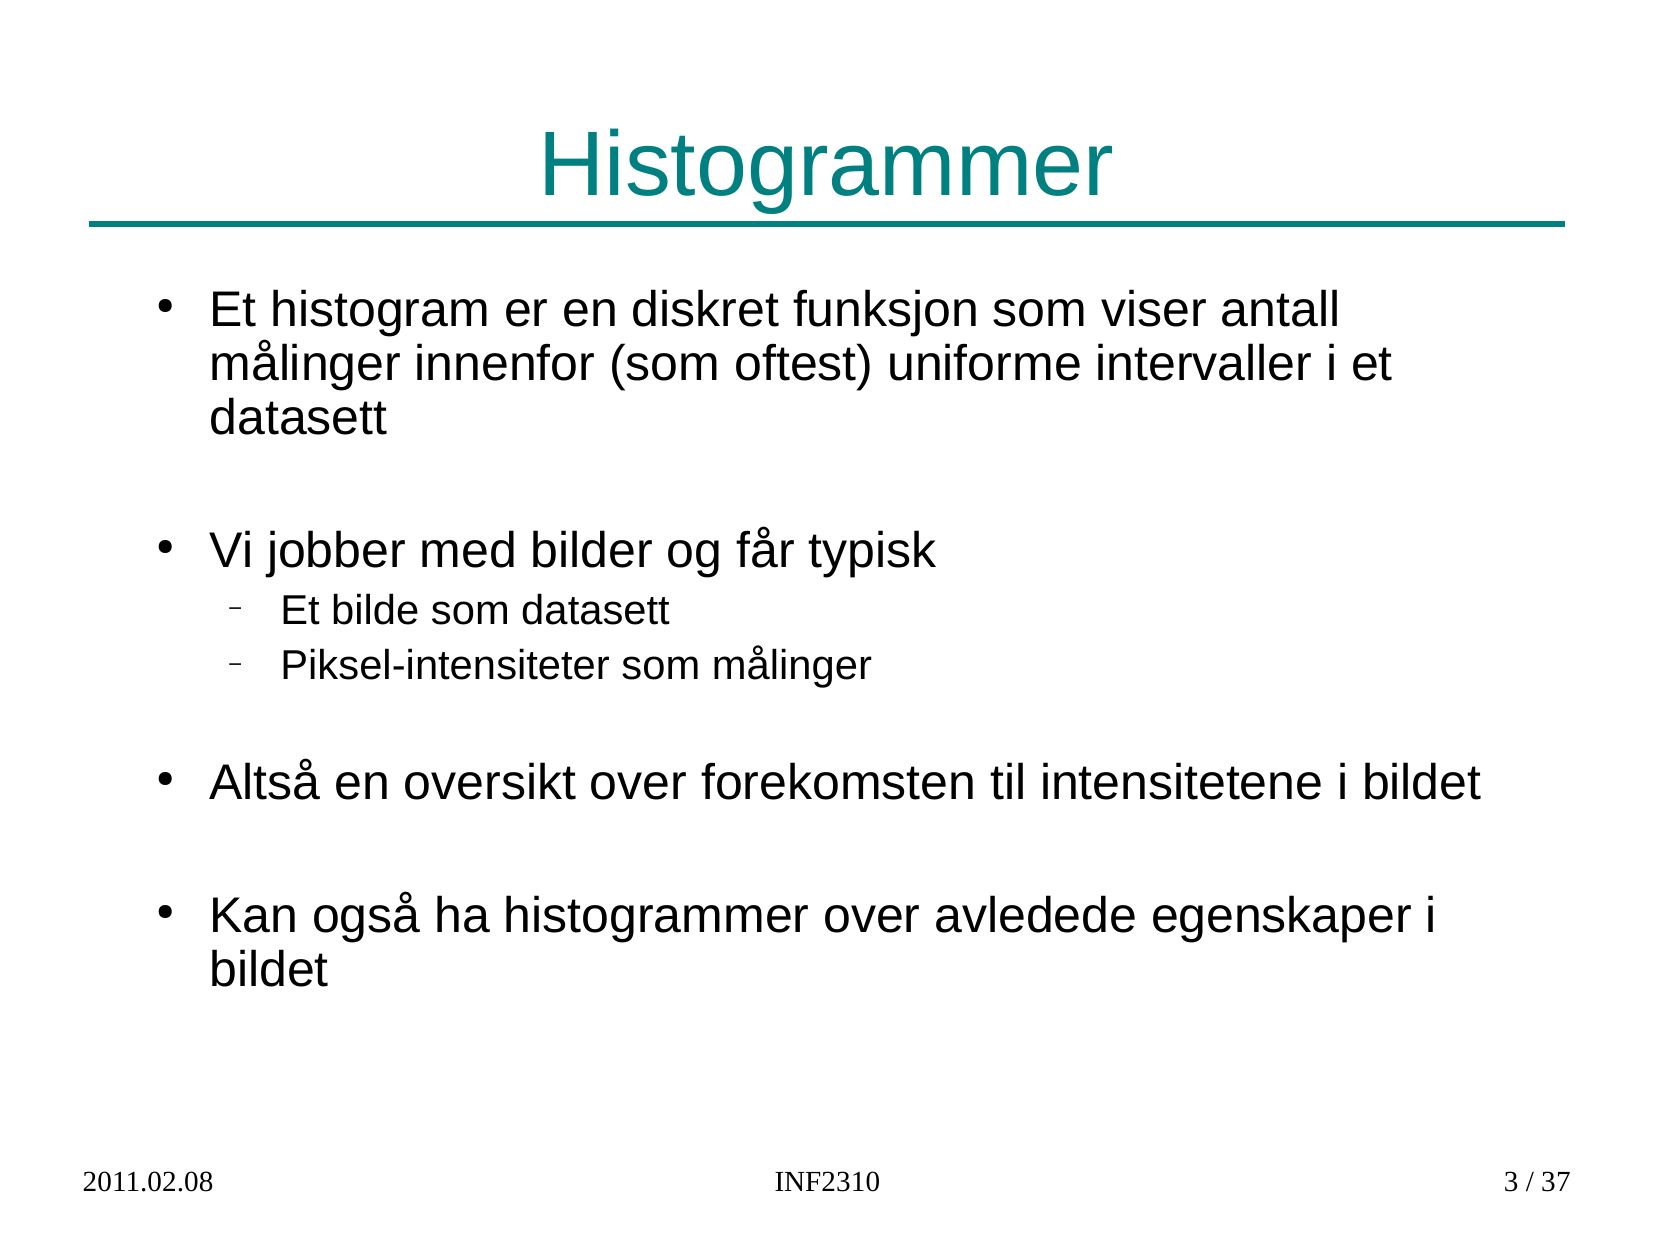

# Histogrammer
Et histogram er en diskret funksjon som viser antall målinger innenfor (som oftest) uniforme intervaller i et datasett
Vi jobber med bilder og får typisk
Et bilde som datasett
Piksel-intensiteter som målinger
Altså en oversikt over forekomsten til intensitetene i bildet
Kan også ha histogrammer over avledede egenskaper i bildet
2011.02.08
INF2310
3